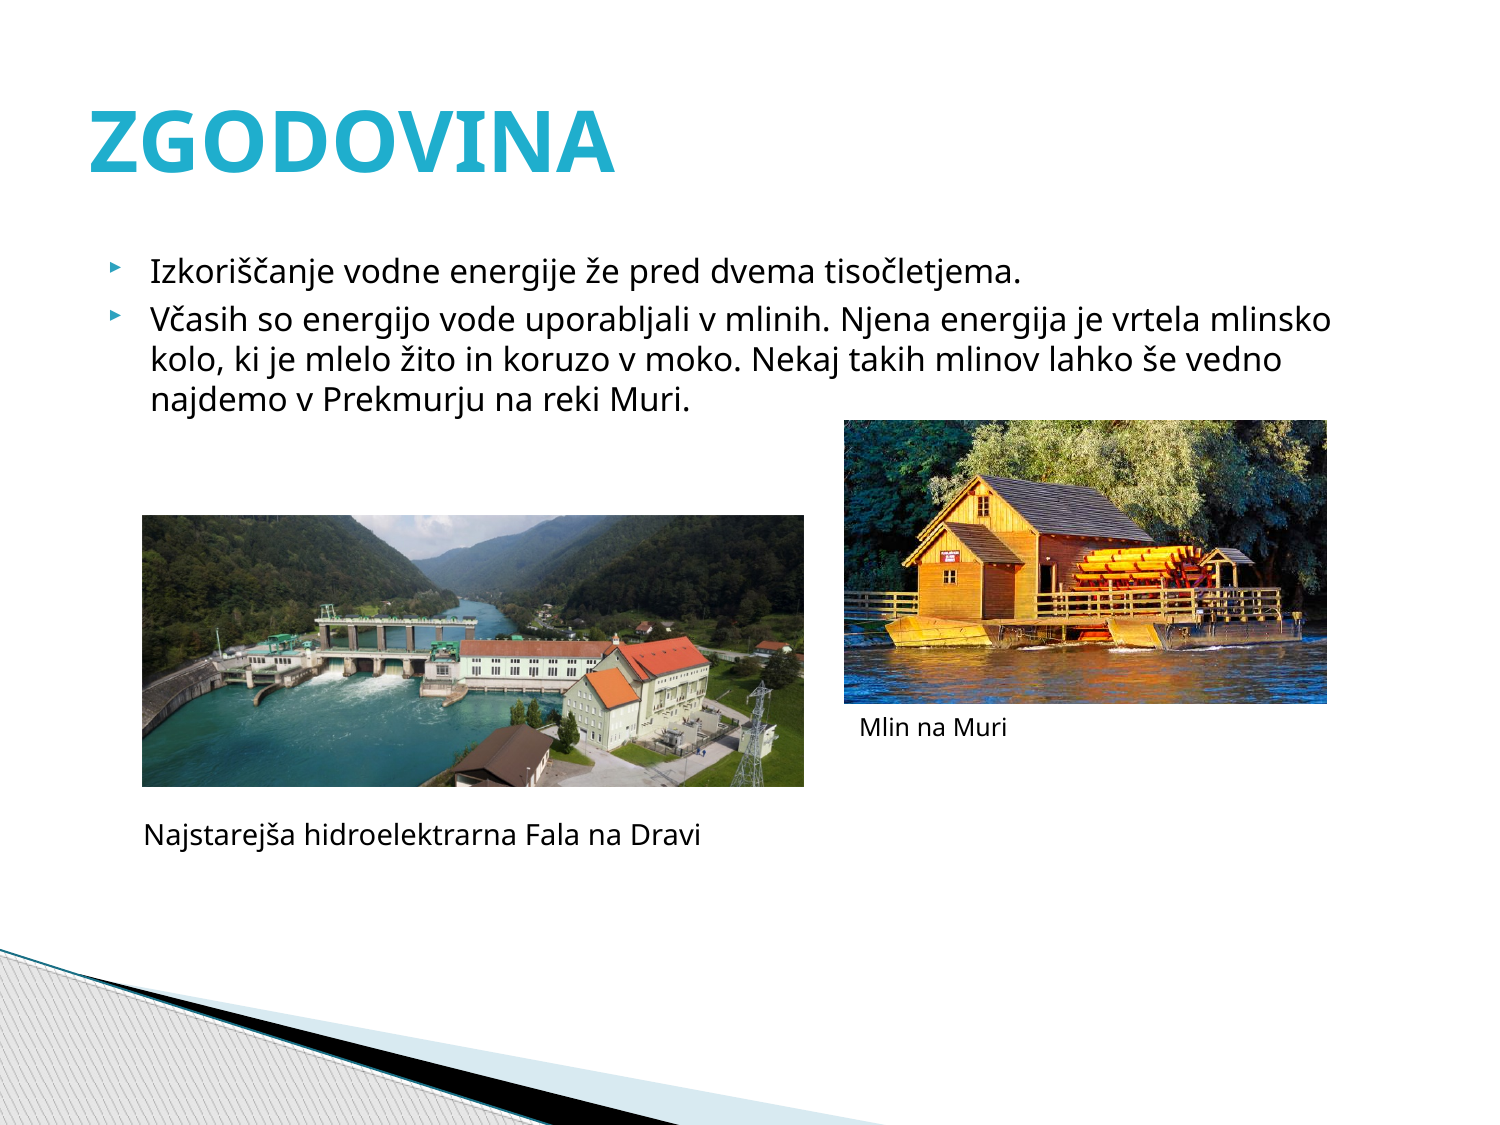

ZGODOVINA
# Izkoriščanje vodne energije že pred dvema tisočletjema.
Včasih so energijo vode uporabljali v mlinih. Njena energija je vrtela mlinsko kolo, ki je mlelo žito in koruzo v moko. Nekaj takih mlinov lahko še vedno najdemo v Prekmurju na reki Muri.
 Najstarejša hidroelektrarna Fala na Dravi
Mlin na Muri